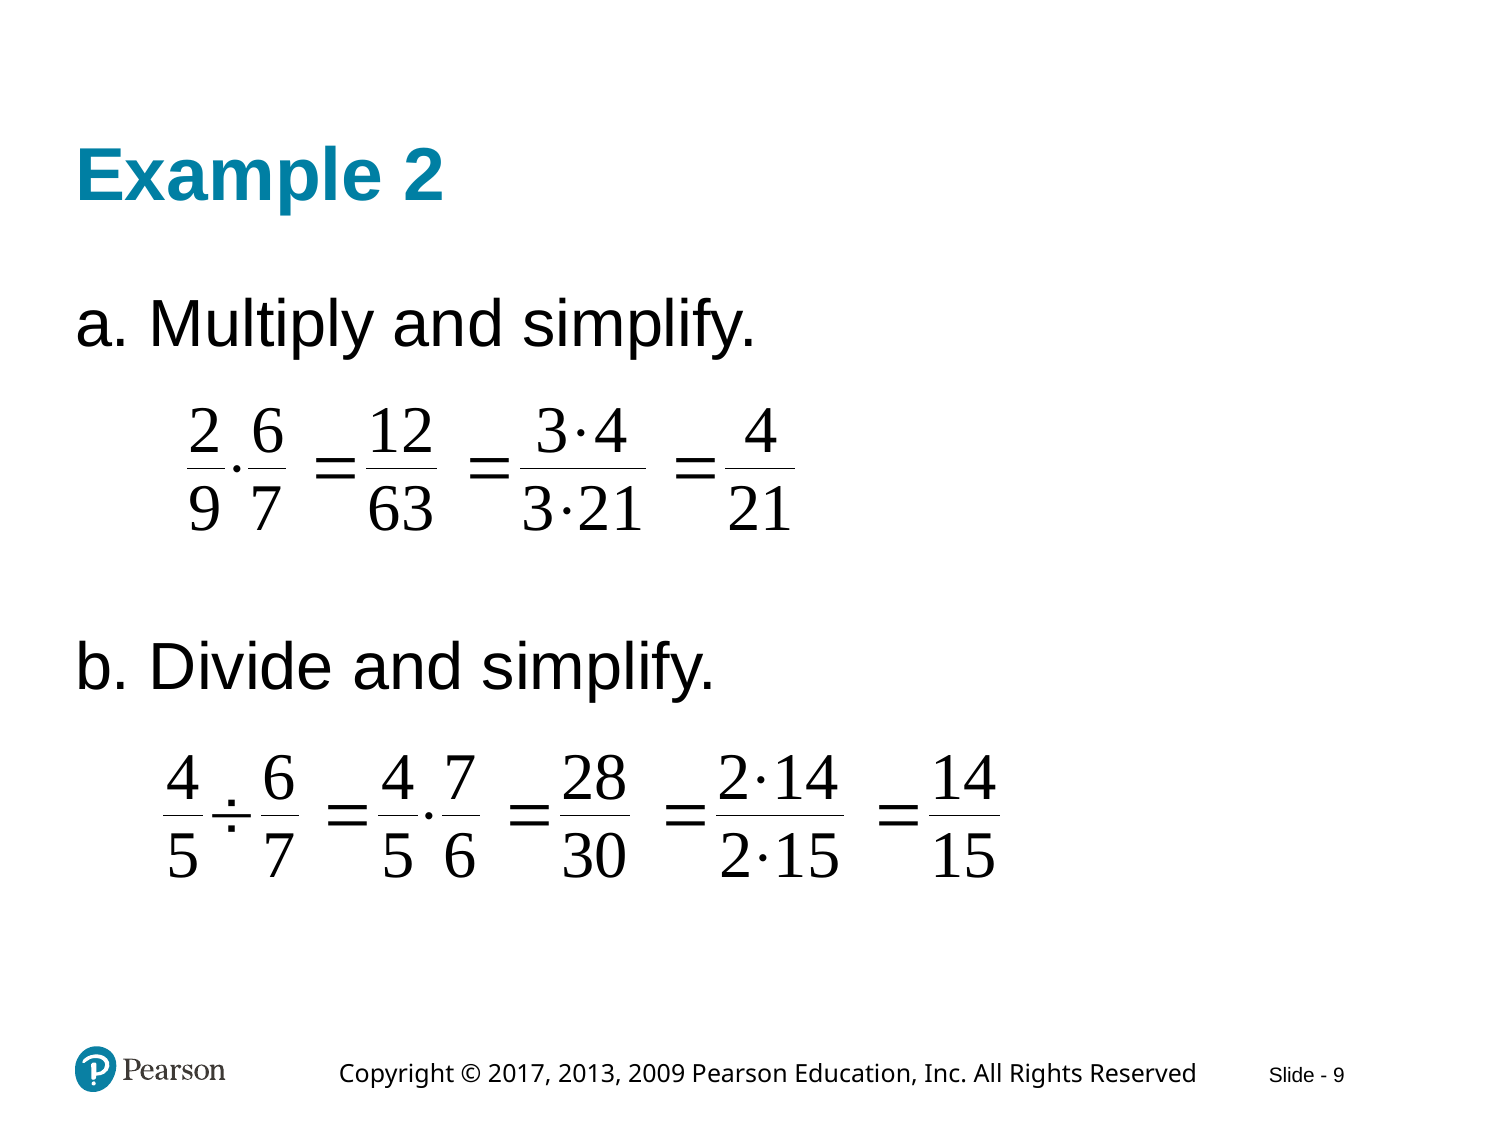

# Example 2
a. Multiply and simplify.
b. Divide and simplify.